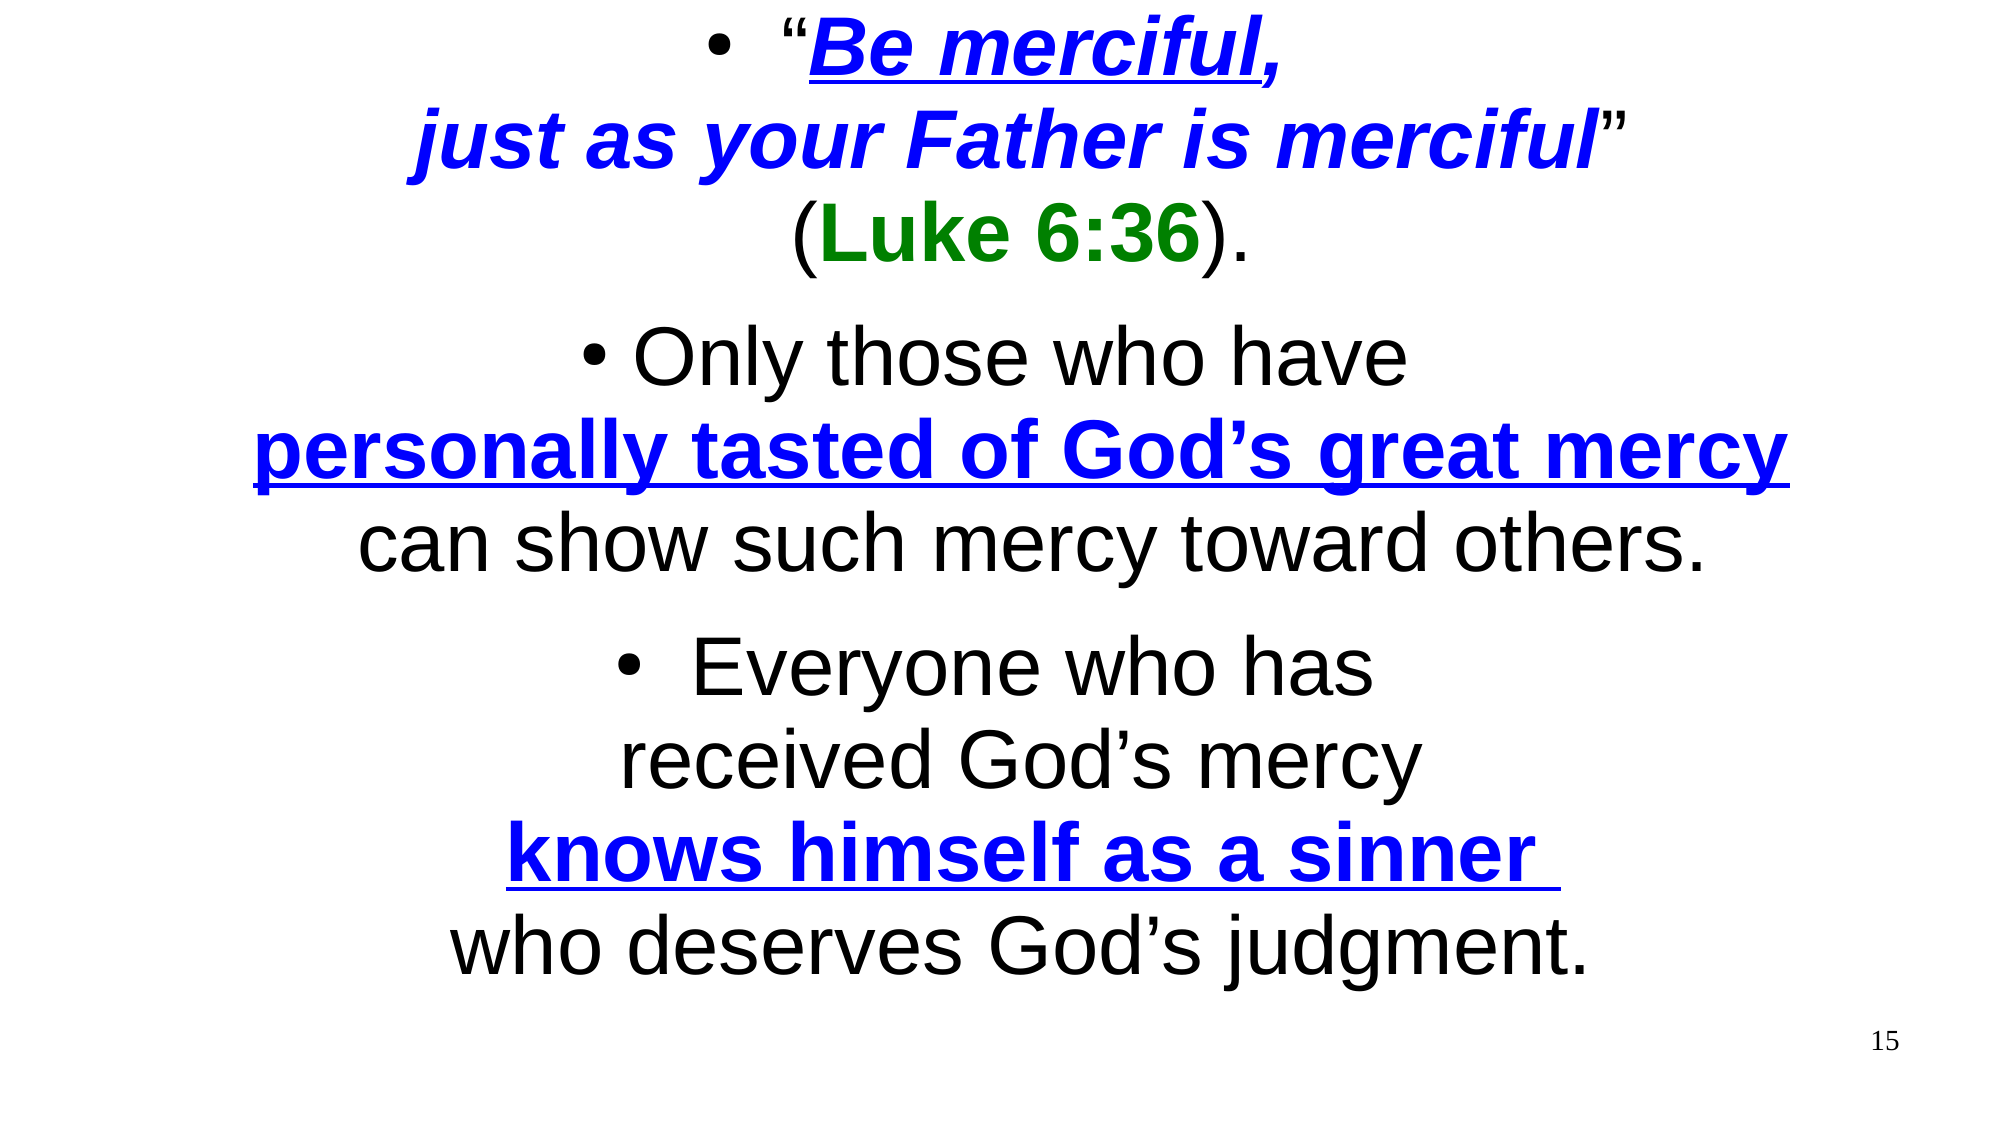

# “Be merciful, just as your Father is merciful” (Luke 6:36).
Only those who have
personally tasted of God’s great mercy
can show such mercy toward others.
 Everyone who has
received God’s mercy
knows himself as a sinner
who deserves God’s judgment.
15